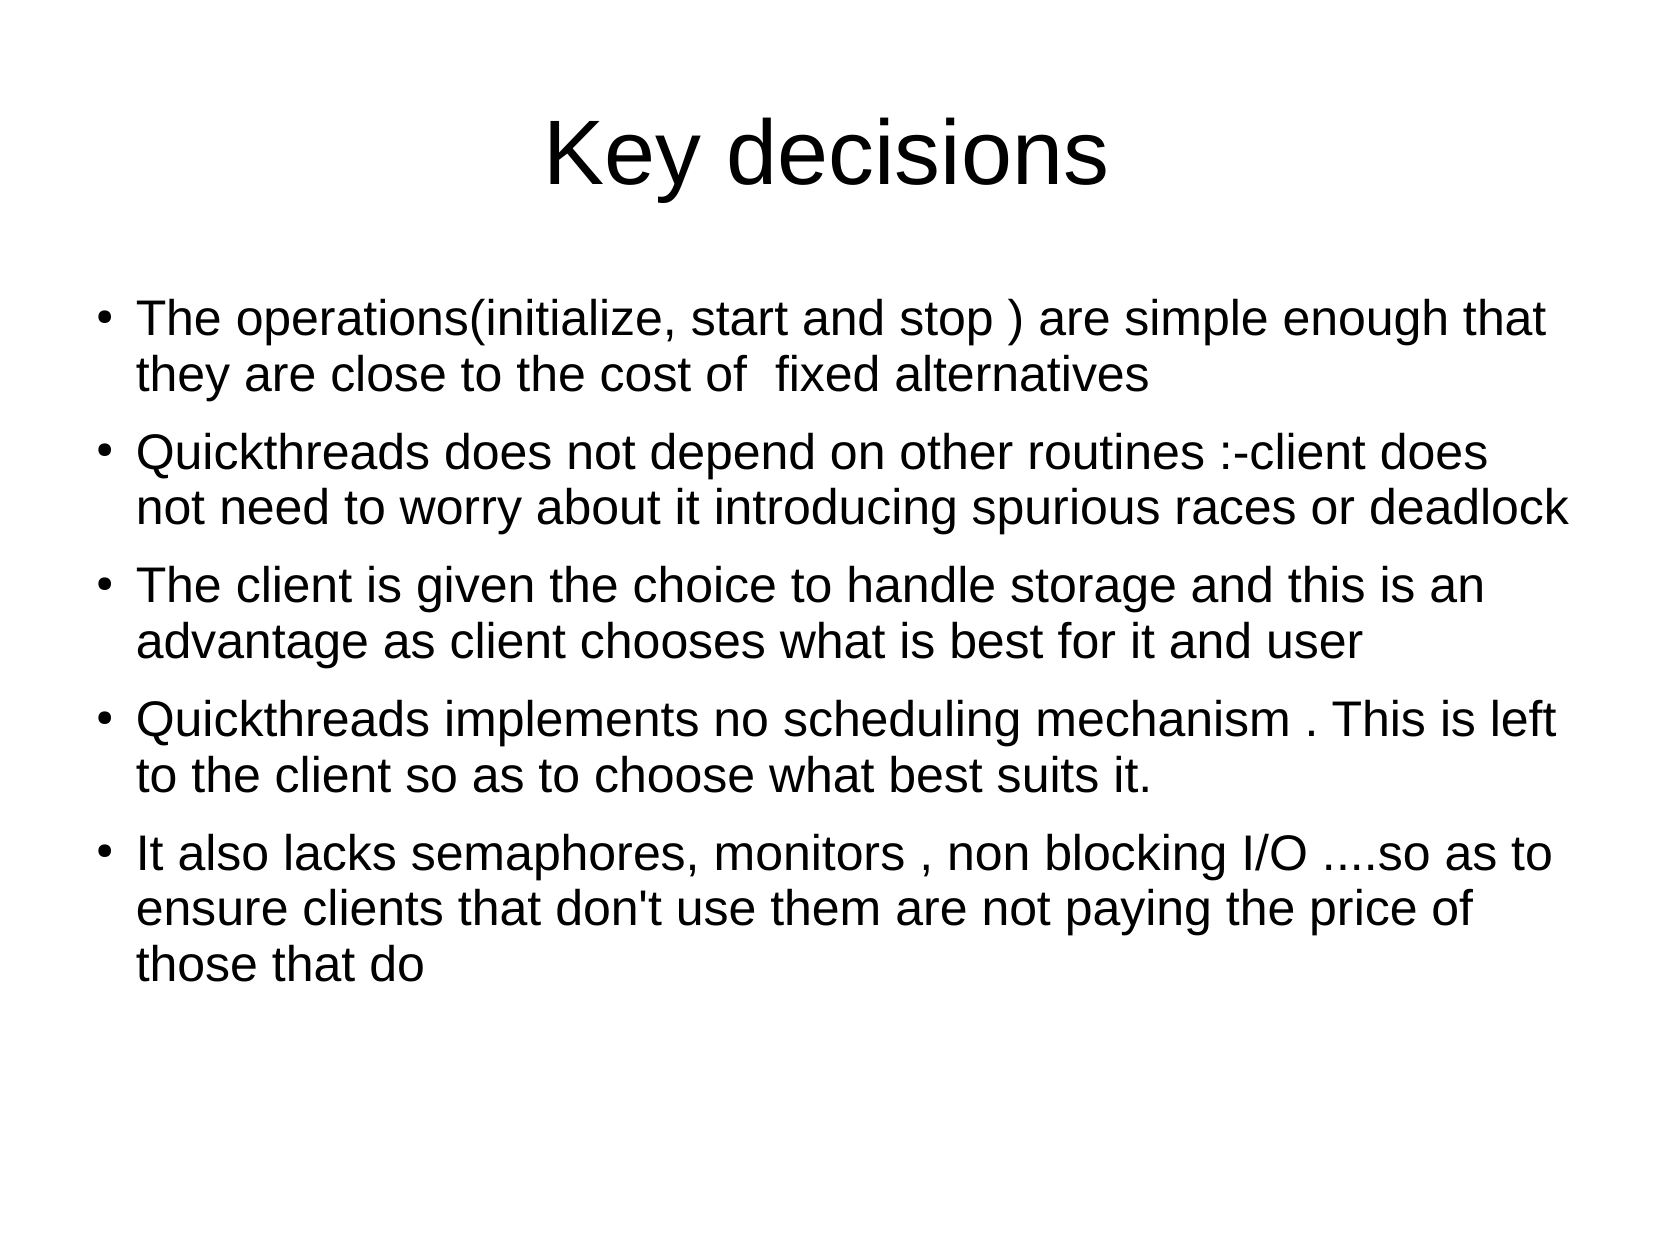

# Key decisions
The operations(initialize, start and stop ) are simple enough that they are close to the cost of fixed alternatives
Quickthreads does not depend on other routines :-client does not need to worry about it introducing spurious races or deadlock
The client is given the choice to handle storage and this is an advantage as client chooses what is best for it and user
Quickthreads implements no scheduling mechanism . This is left to the client so as to choose what best suits it.
It also lacks semaphores, monitors , non blocking I/O ....so as to ensure clients that don't use them are not paying the price of those that do